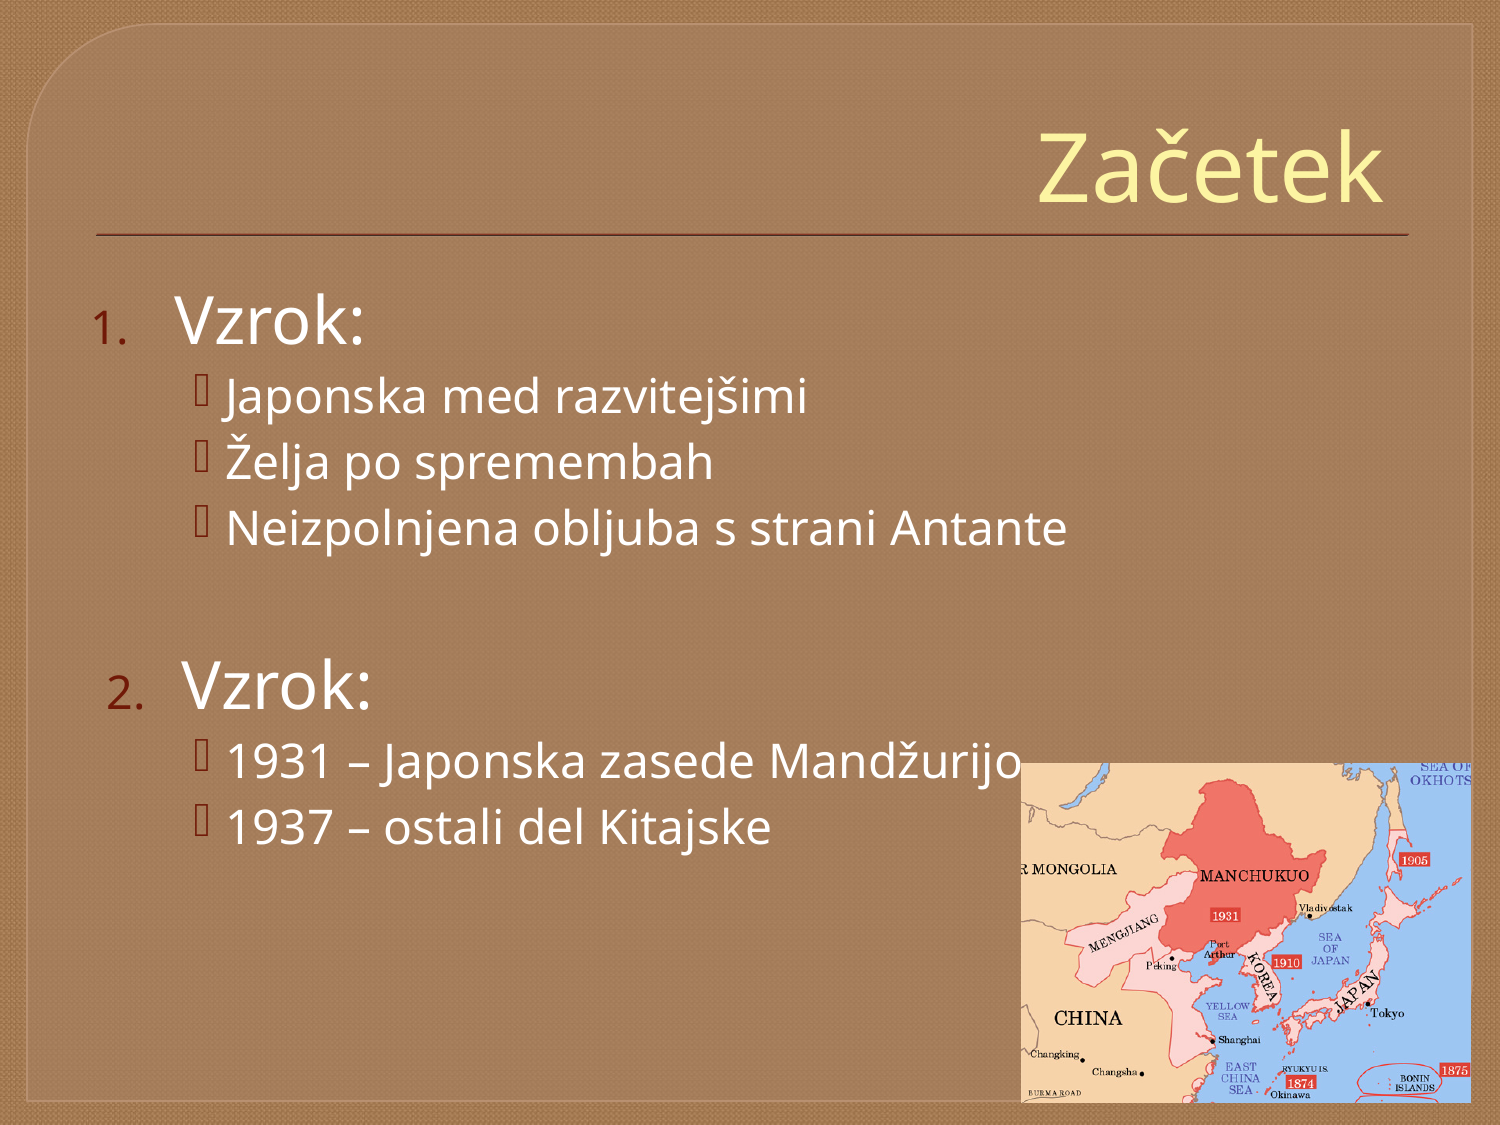

# Začetek
Vzrok:
Japonska med razvitejšimi
Želja po spremembah
Neizpolnjena obljuba s strani Antante
Vzrok:
1931 – Japonska zasede Mandžurijo
1937 – ostali del Kitajske